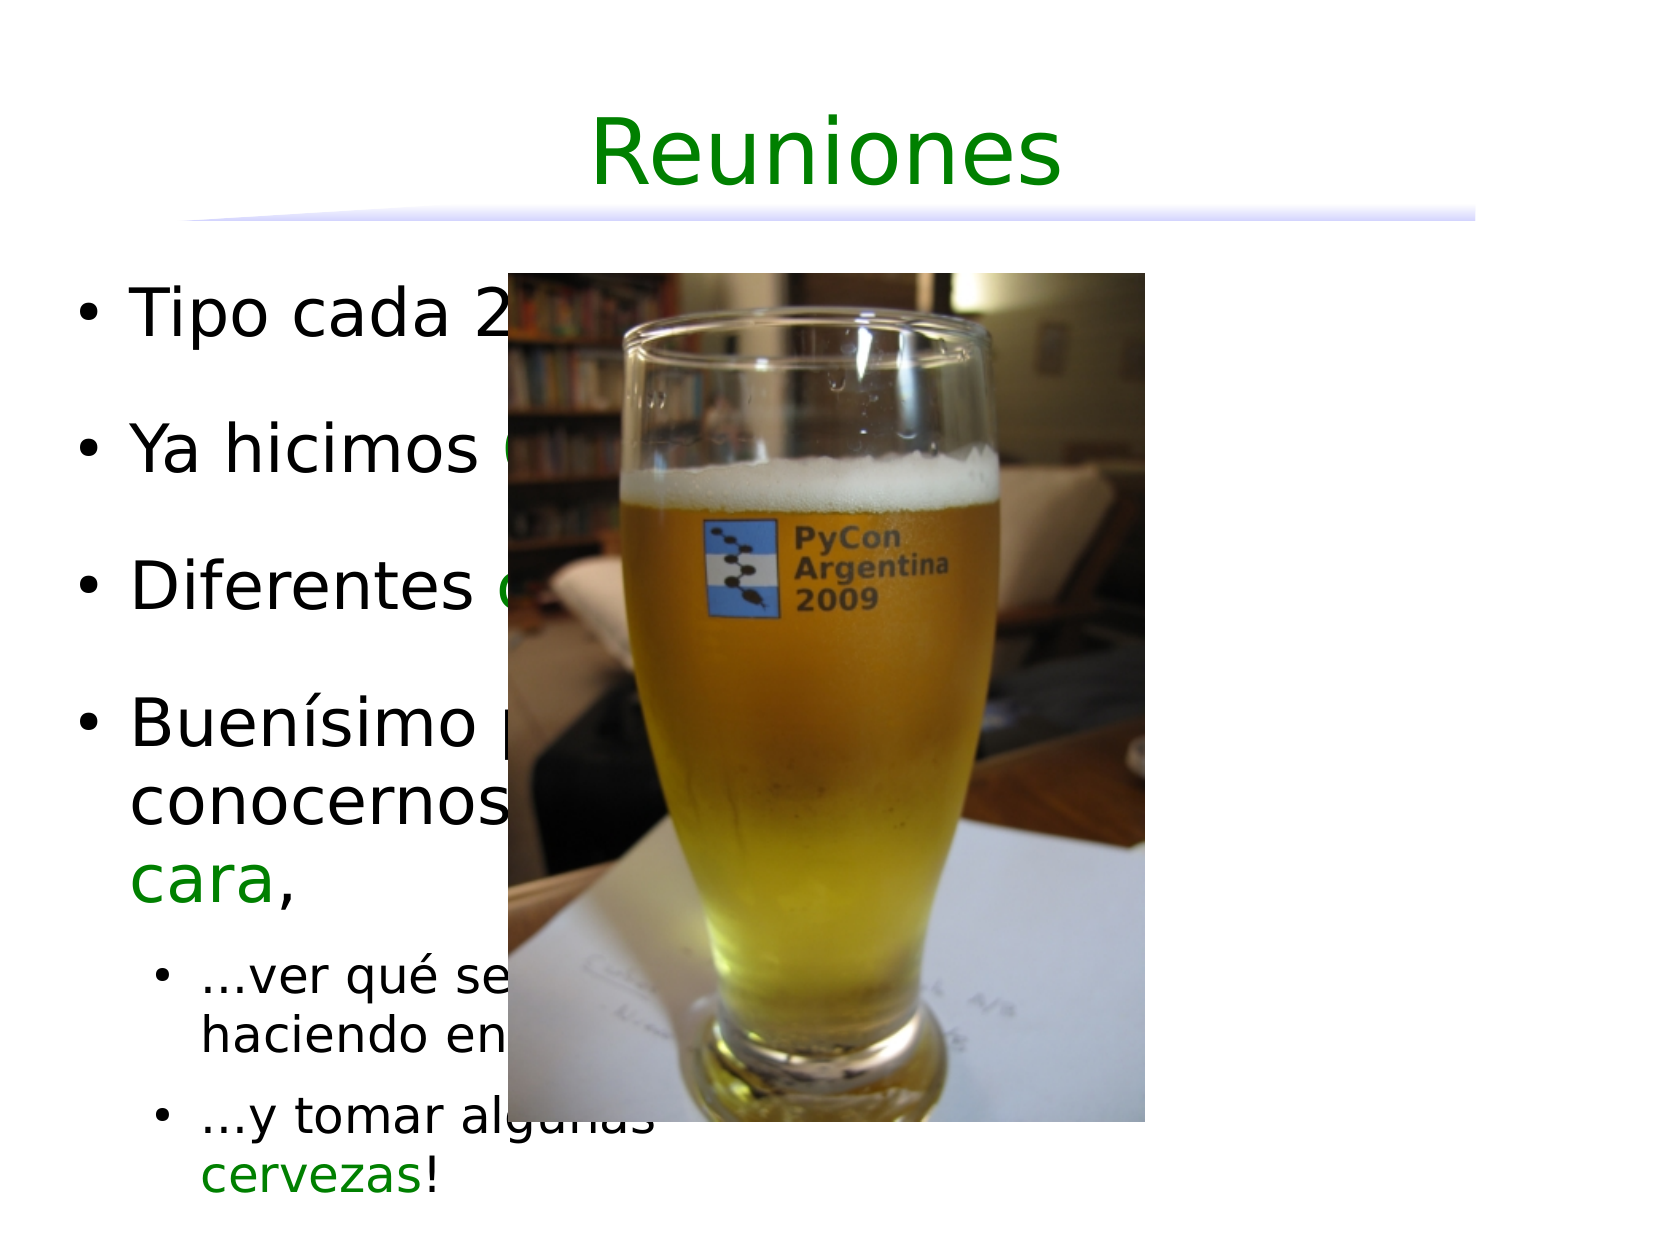

# Reuniones
Tipo cada 2 meses
Ya hicimos 60!
Diferentes ciudades
Buenísimo para conocernos cara a cara,
...ver qué se está haciendo en Argentina
...y tomar algunas cervezas!